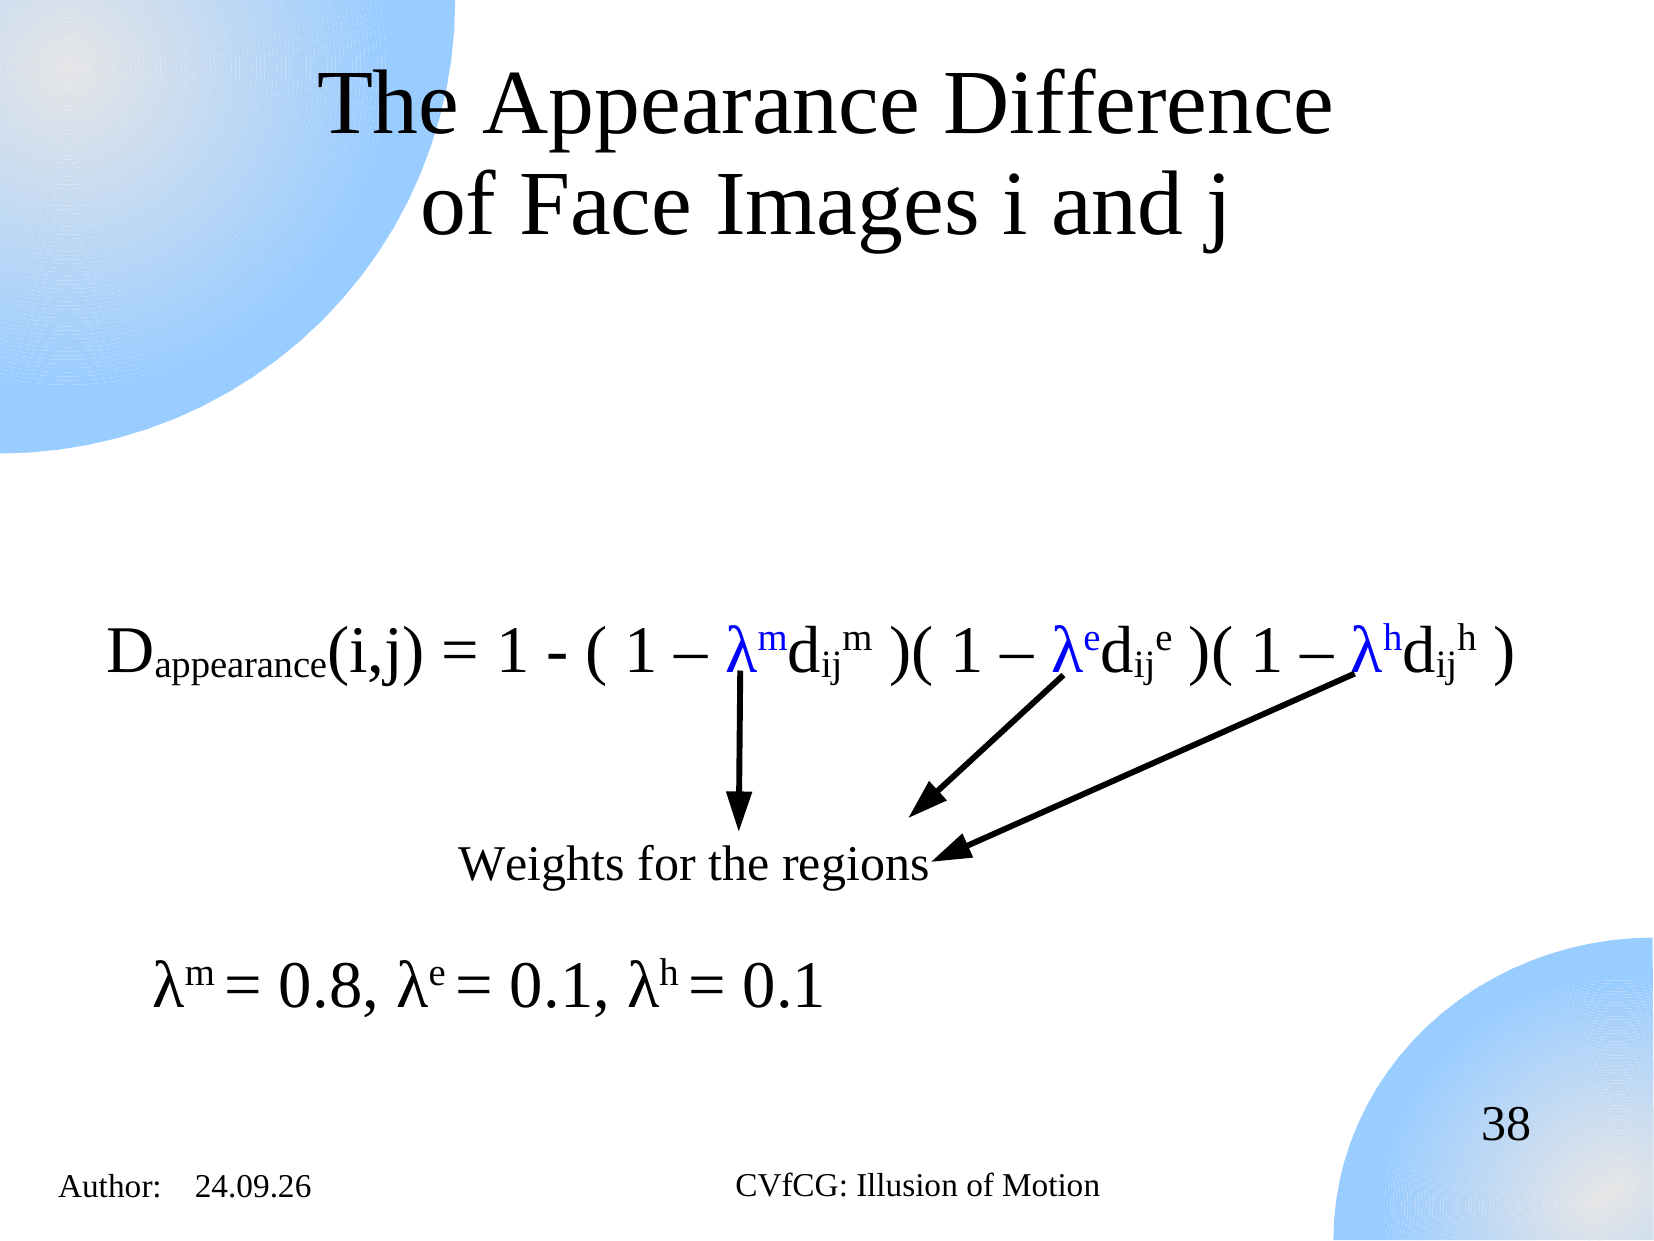

# The Appearance Difference of Face Images i and j
Dappearance(i,j) = 1 - ( 1 – λmdijm )( 1 – λedije )( 1 – λhdijh )
Weights for the regions
λm = 0.8, λe = 0.1, λh = 0.1
CVfCG: Illusion of Motion